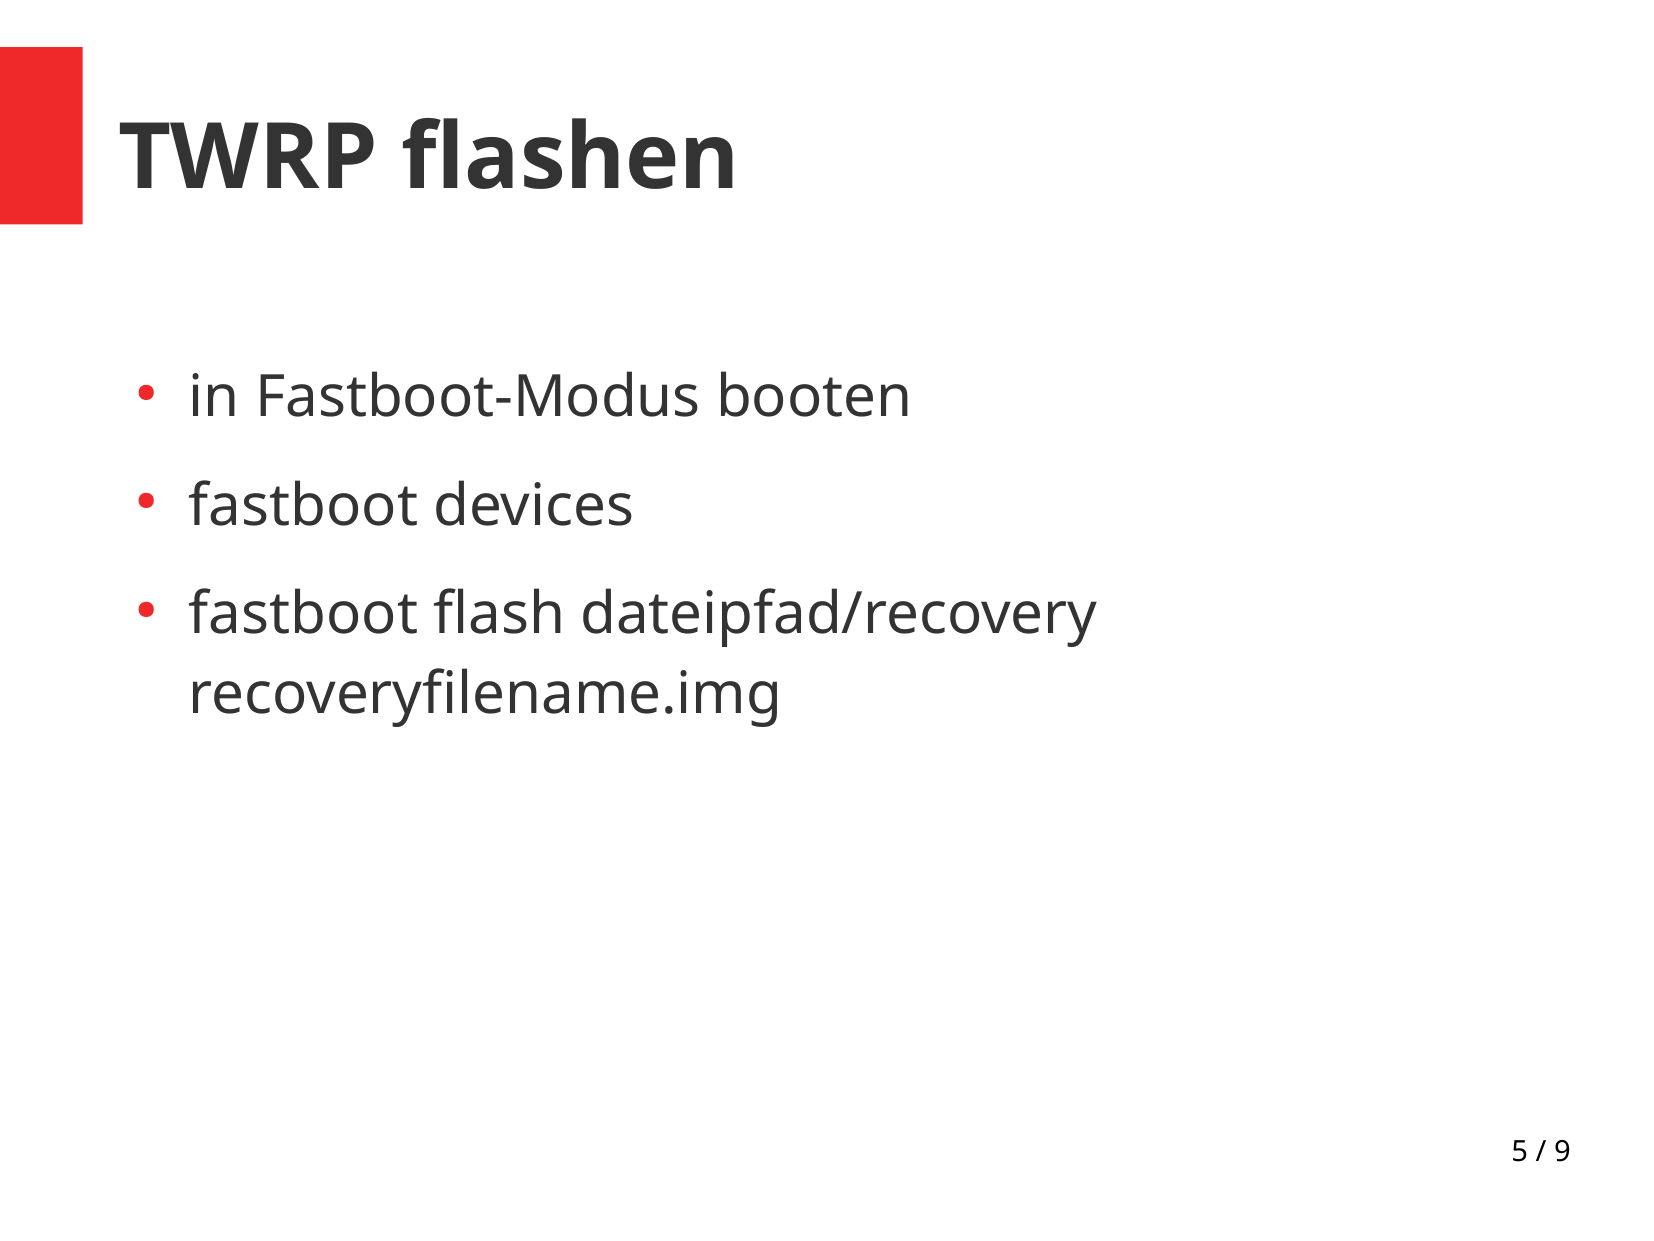

# TWRP flashen
in Fastboot-Modus booten
fastboot devices
fastboot flash dateipfad/recovery recoveryfilename.img
5